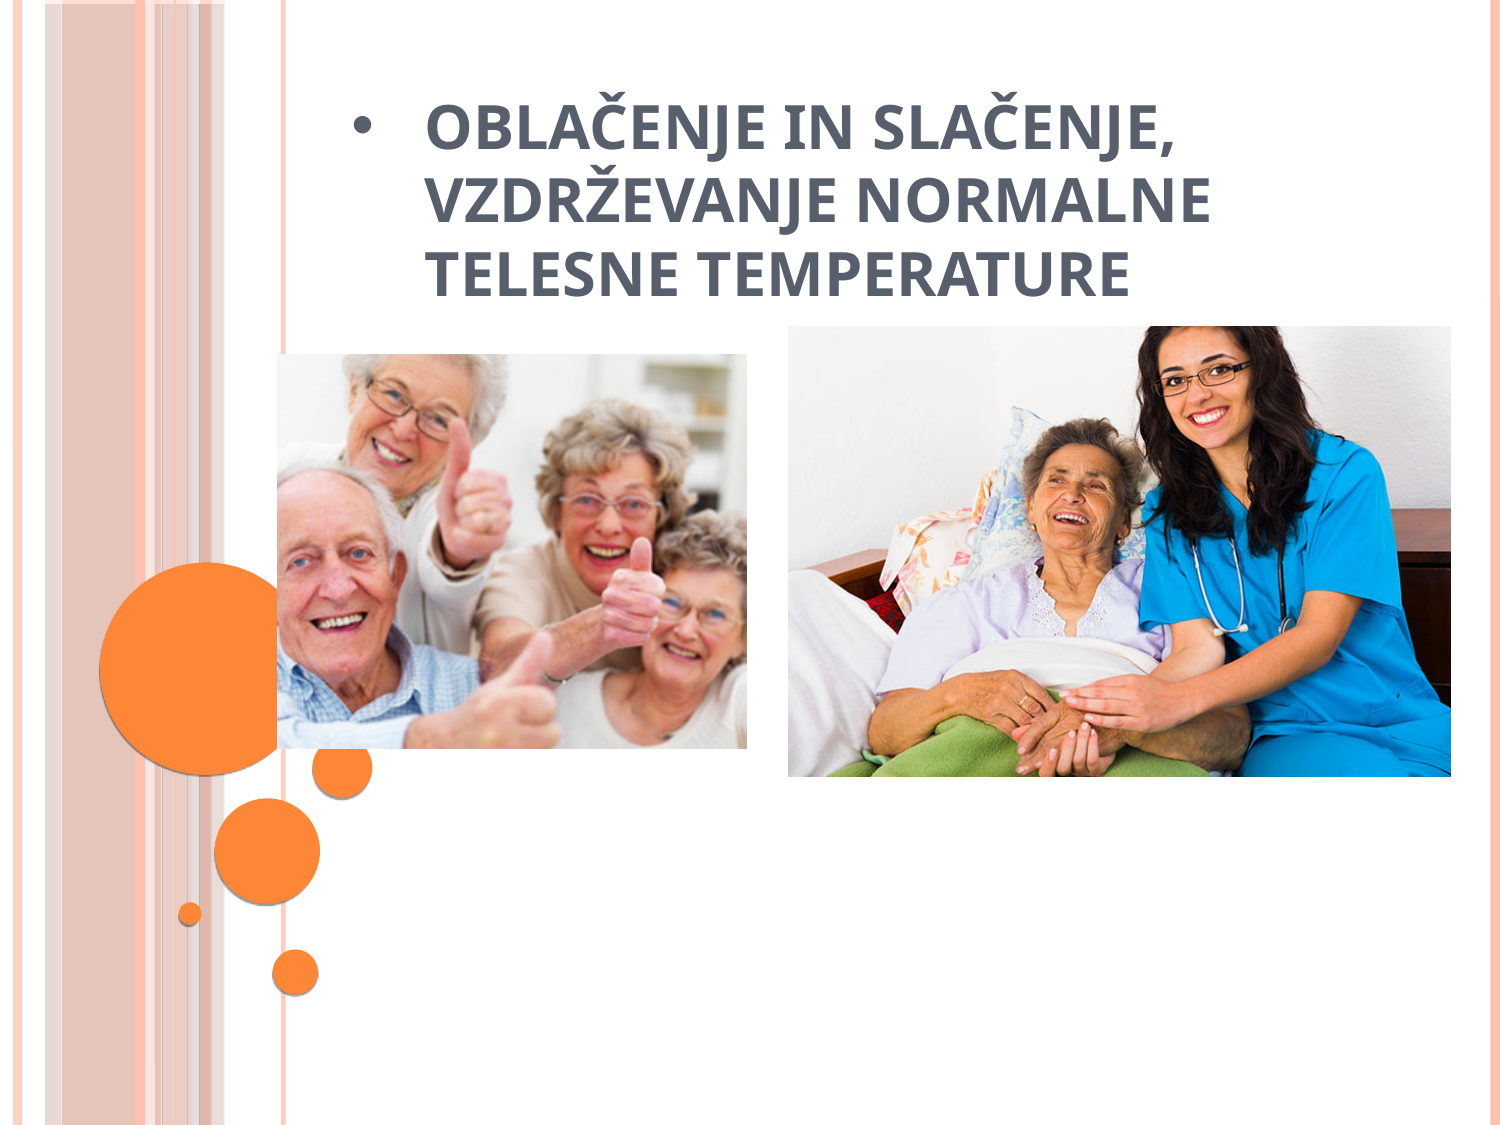

# Oblačenje in slačenje, vzdrževanje normalne telesne temperature